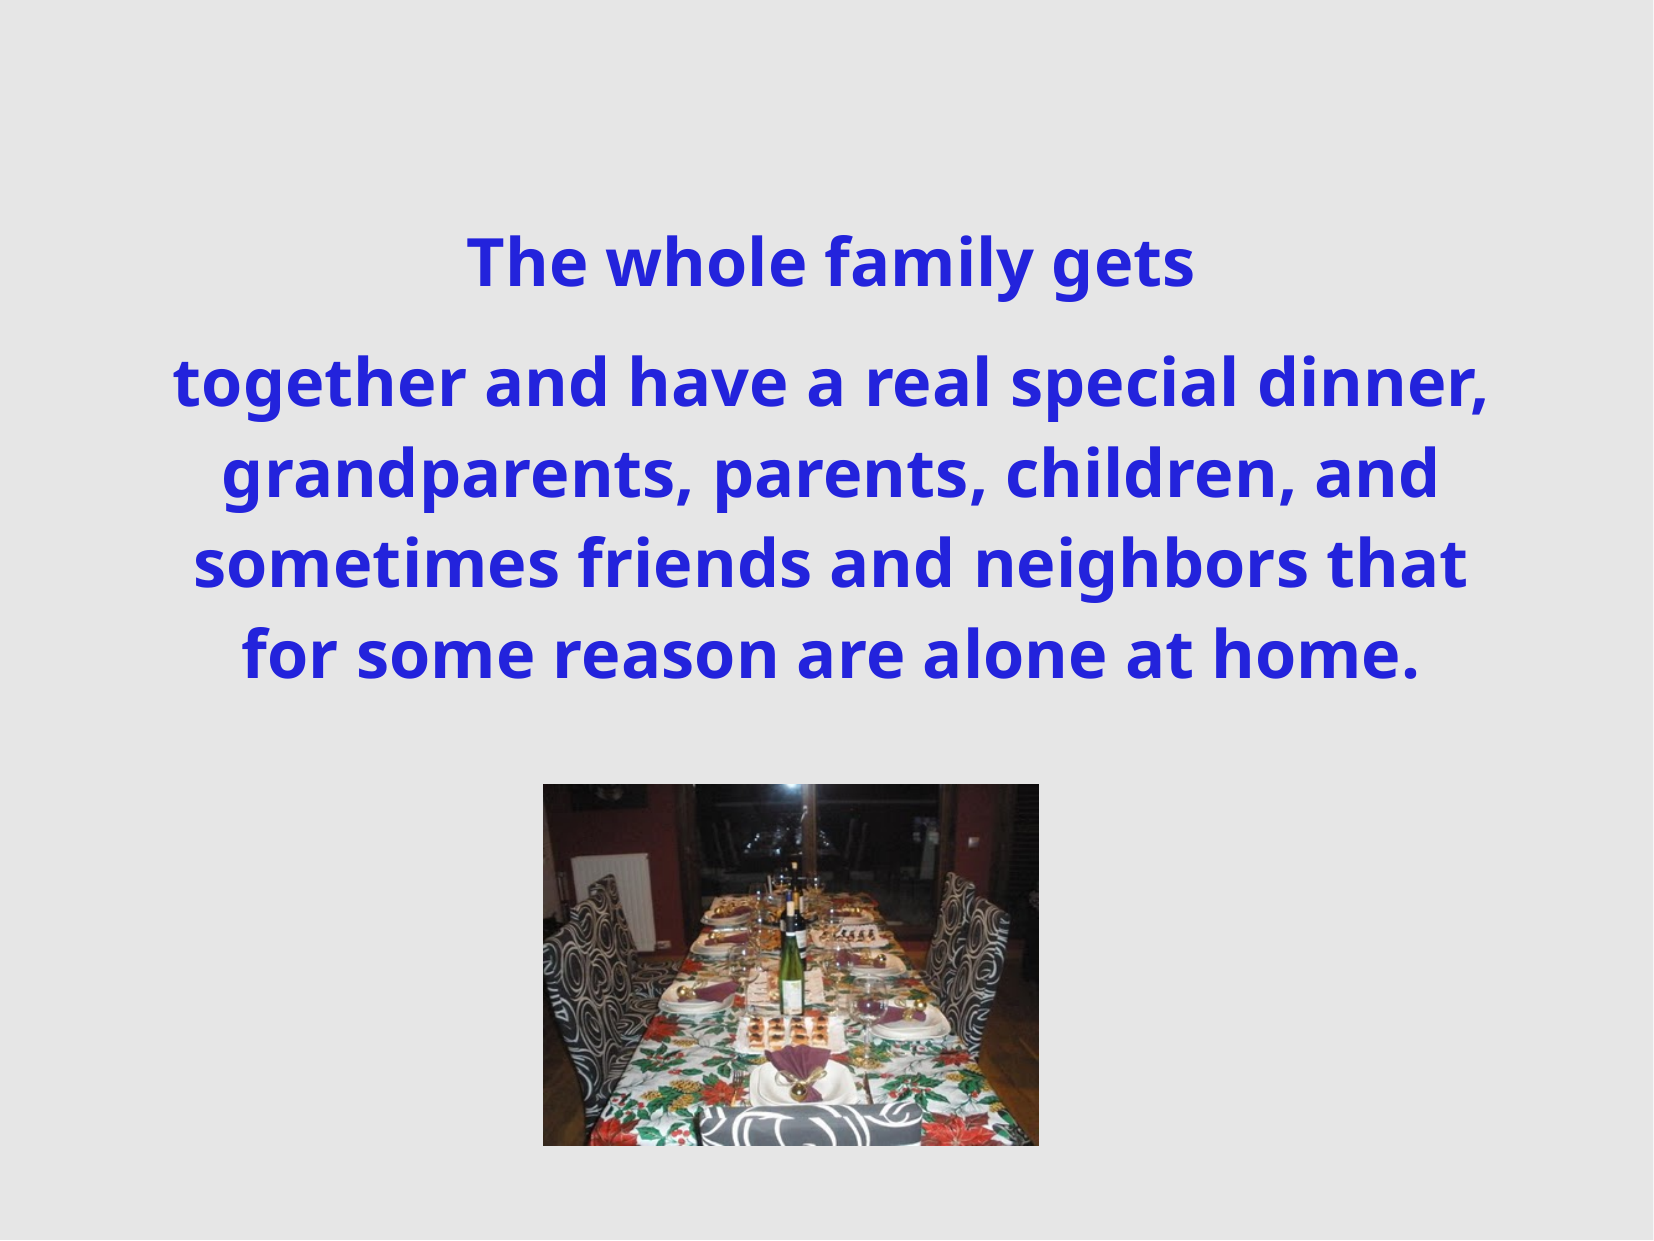

#
The whole family gets
together and have a real special dinner, grandparents, parents, children, and sometimes friends and neighbors that for some reason are alone at home.